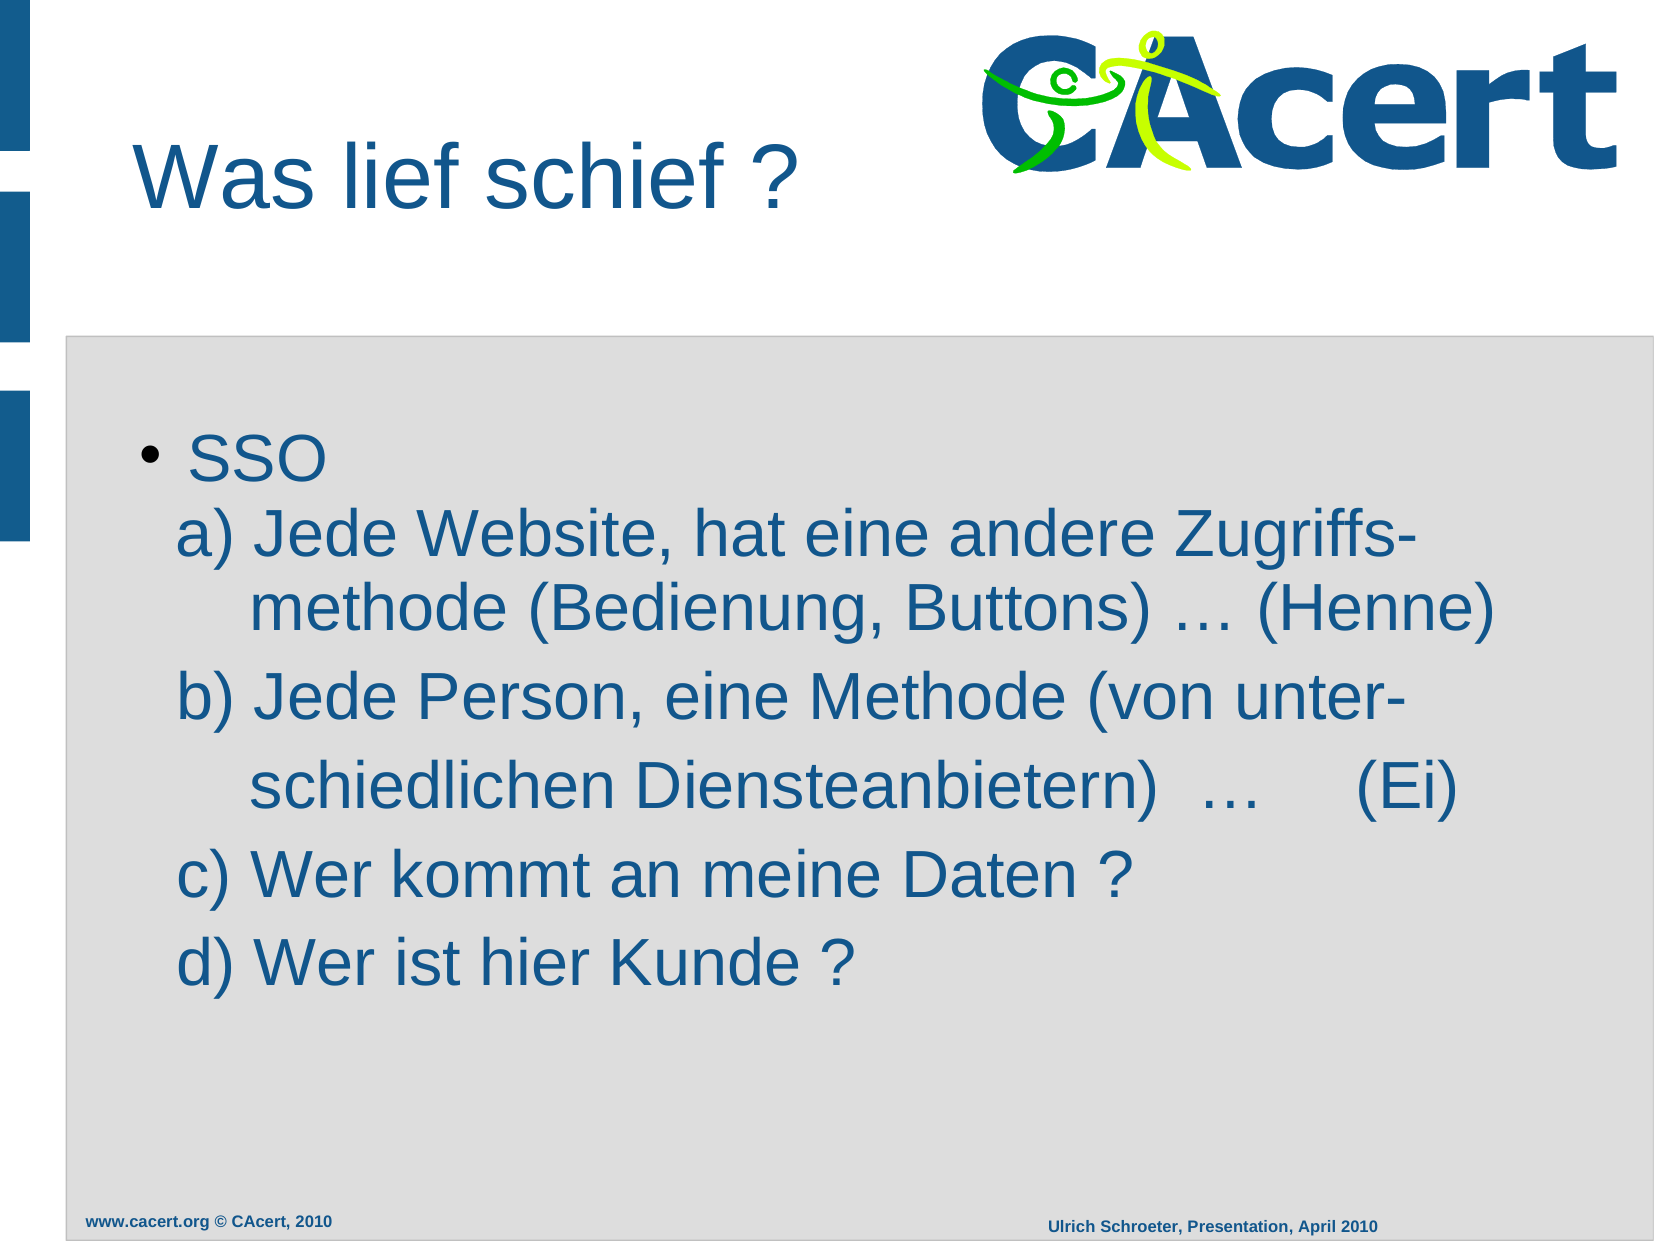

Was lief schief ?
 SSO
 a) Jede Website, hat eine andere Zugriffs-
 methode (Bedienung, Buttons) … (Henne)
 b) Jede Person, eine Methode (von unter-
 schiedlichen Diensteanbietern) … (Ei)
 c) Wer kommt an meine Daten ?
 d) Wer ist hier Kunde ?